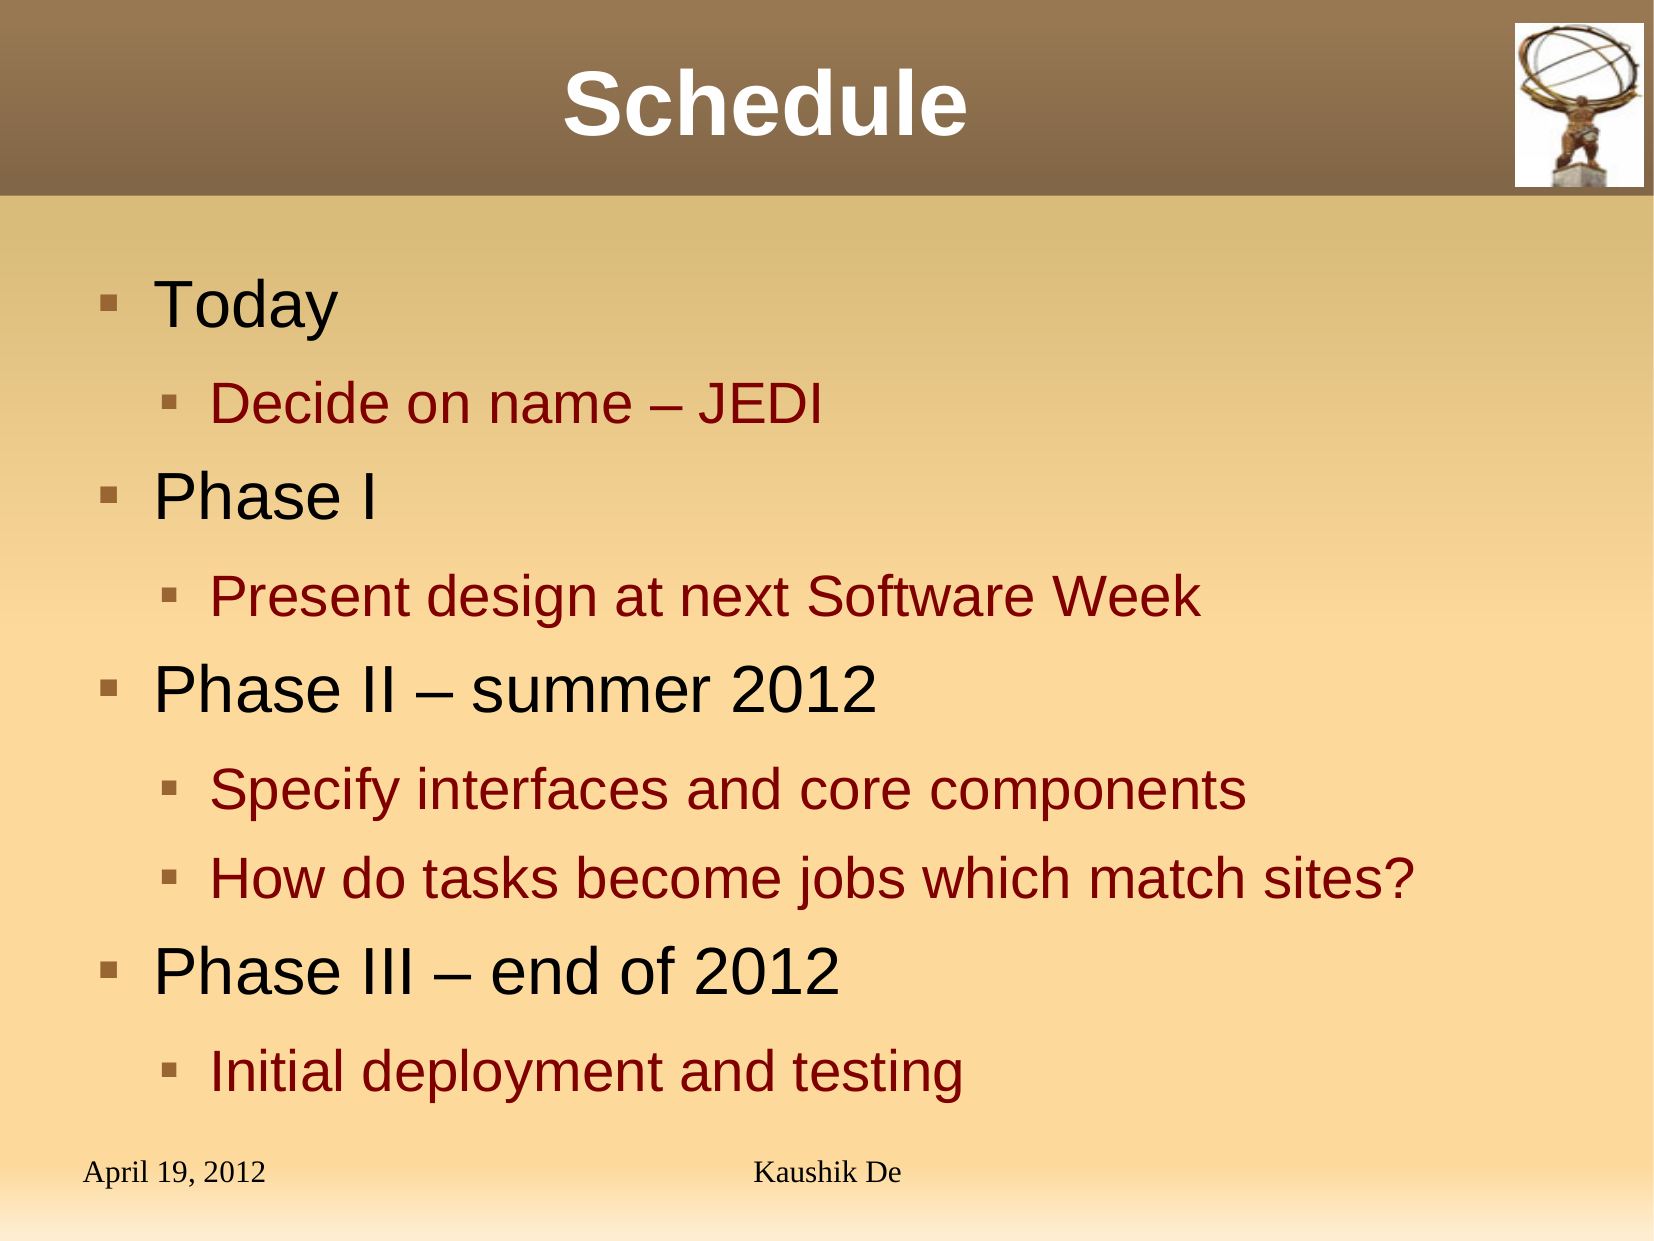

# Schedule
Today
Decide on name – JEDI
Phase I
Present design at next Software Week
Phase II – summer 2012
Specify interfaces and core components
How do tasks become jobs which match sites?
Phase III – end of 2012
Initial deployment and testing
April 19, 2012
Kaushik De